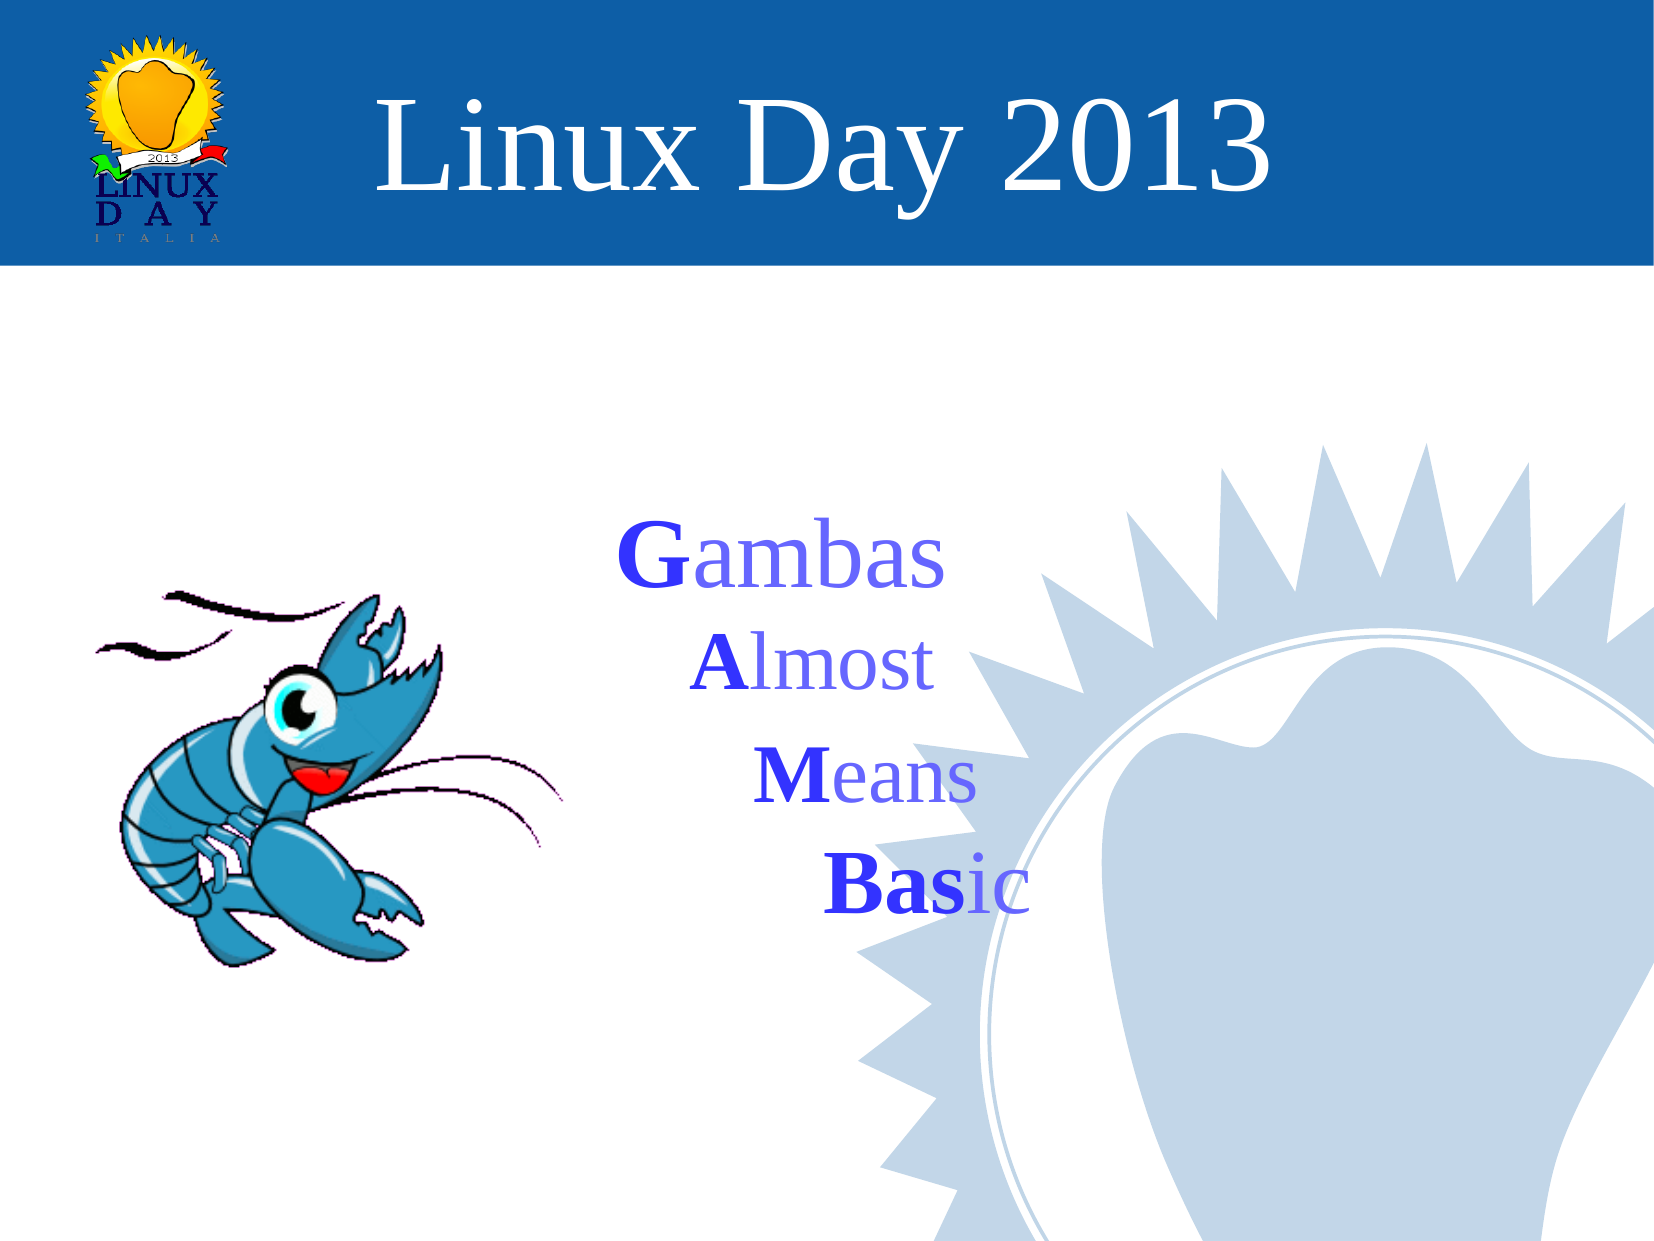

# Linux Day 2013
Gambas
Almost
Means
Basic